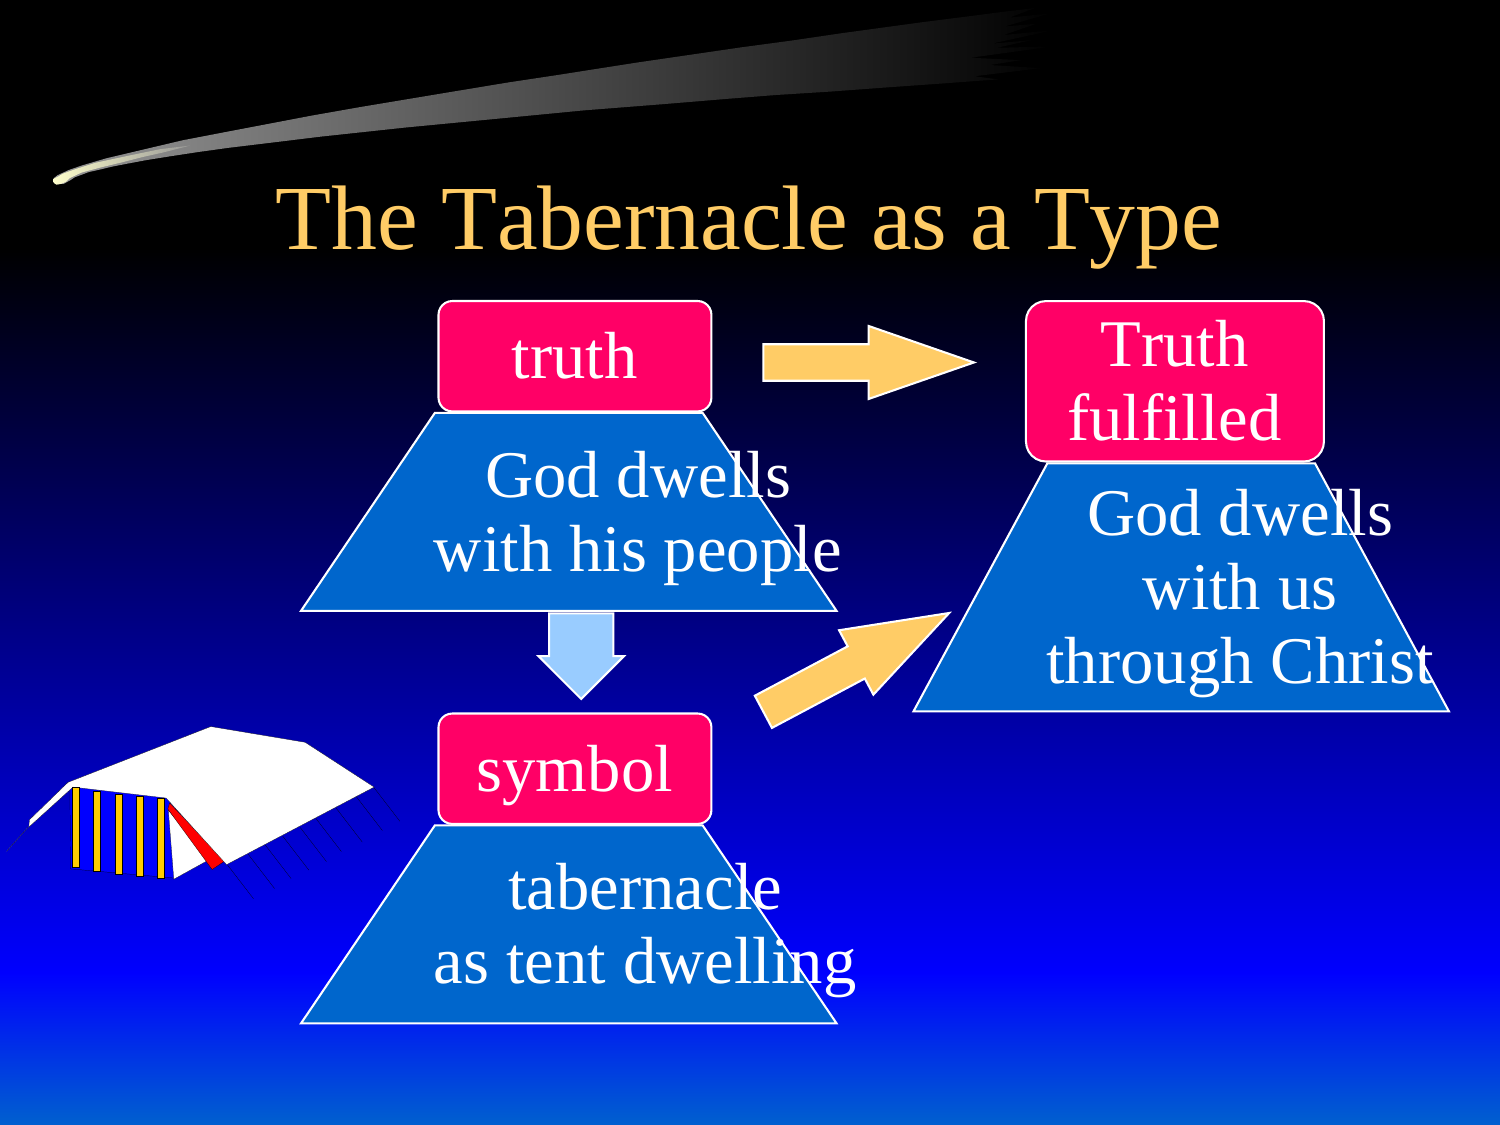

# The Tabernacle as a Type
truth
Truth
fulfilled
God dwells
with his people
God dwells
with us
through Christ
symbol
tabernacle
as tent dwelling